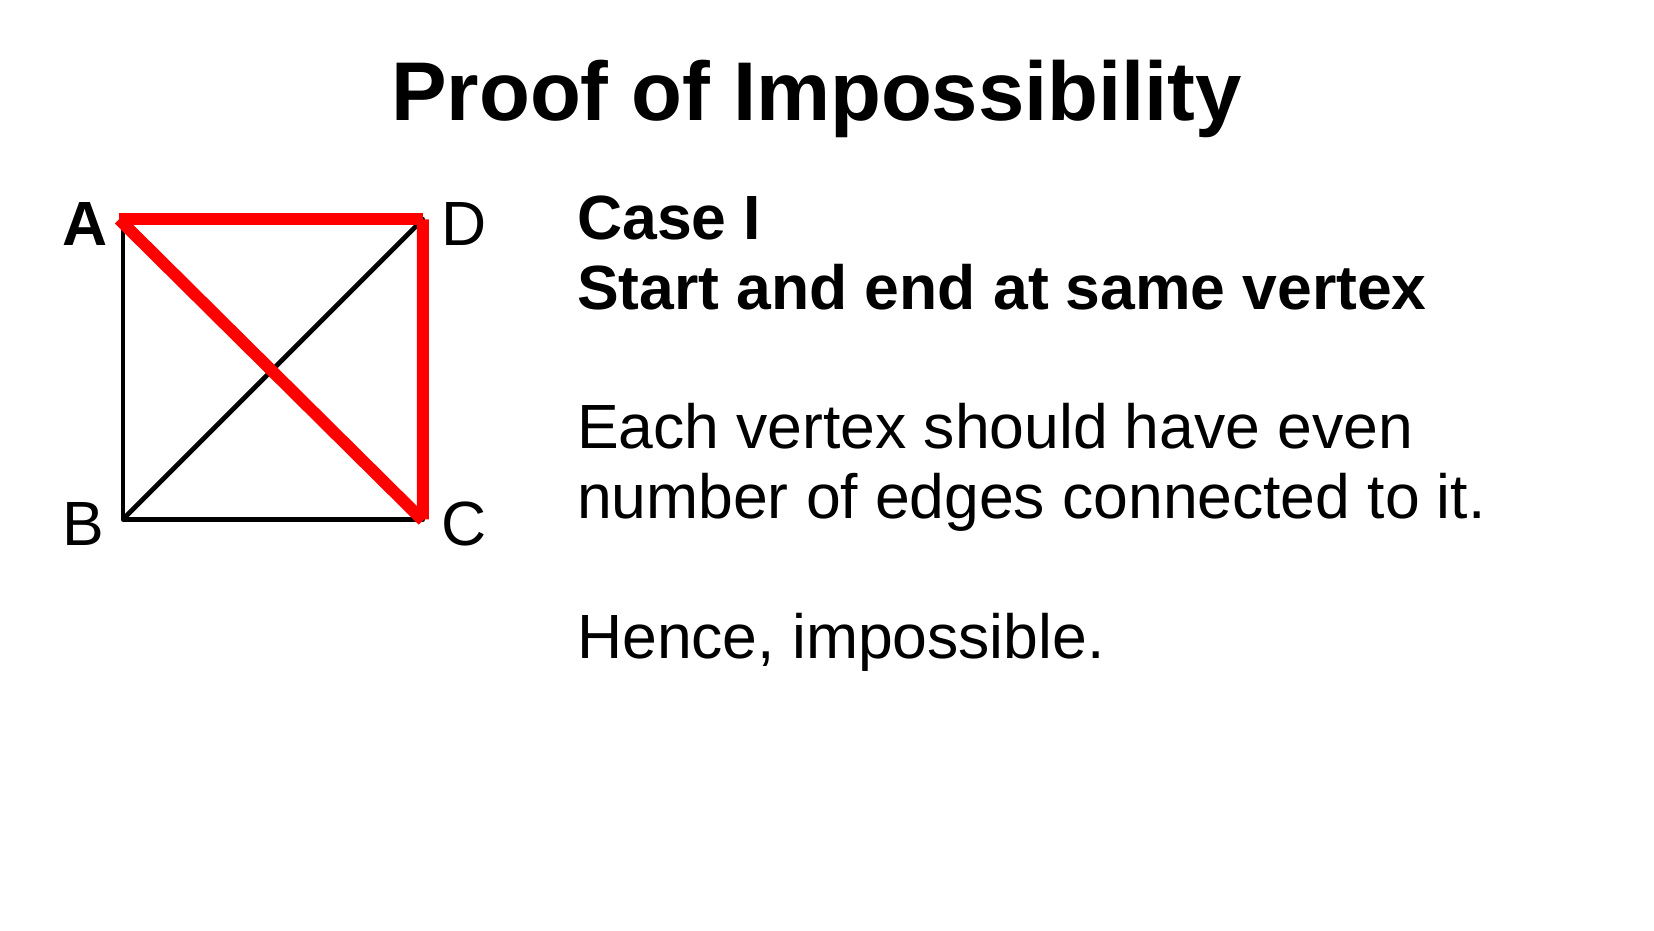

Proof of Impossibility
Case I
Start and end at same vertex
Each vertex should have even
number of edges connected to it.
Hence, impossible.
A
D
B
C